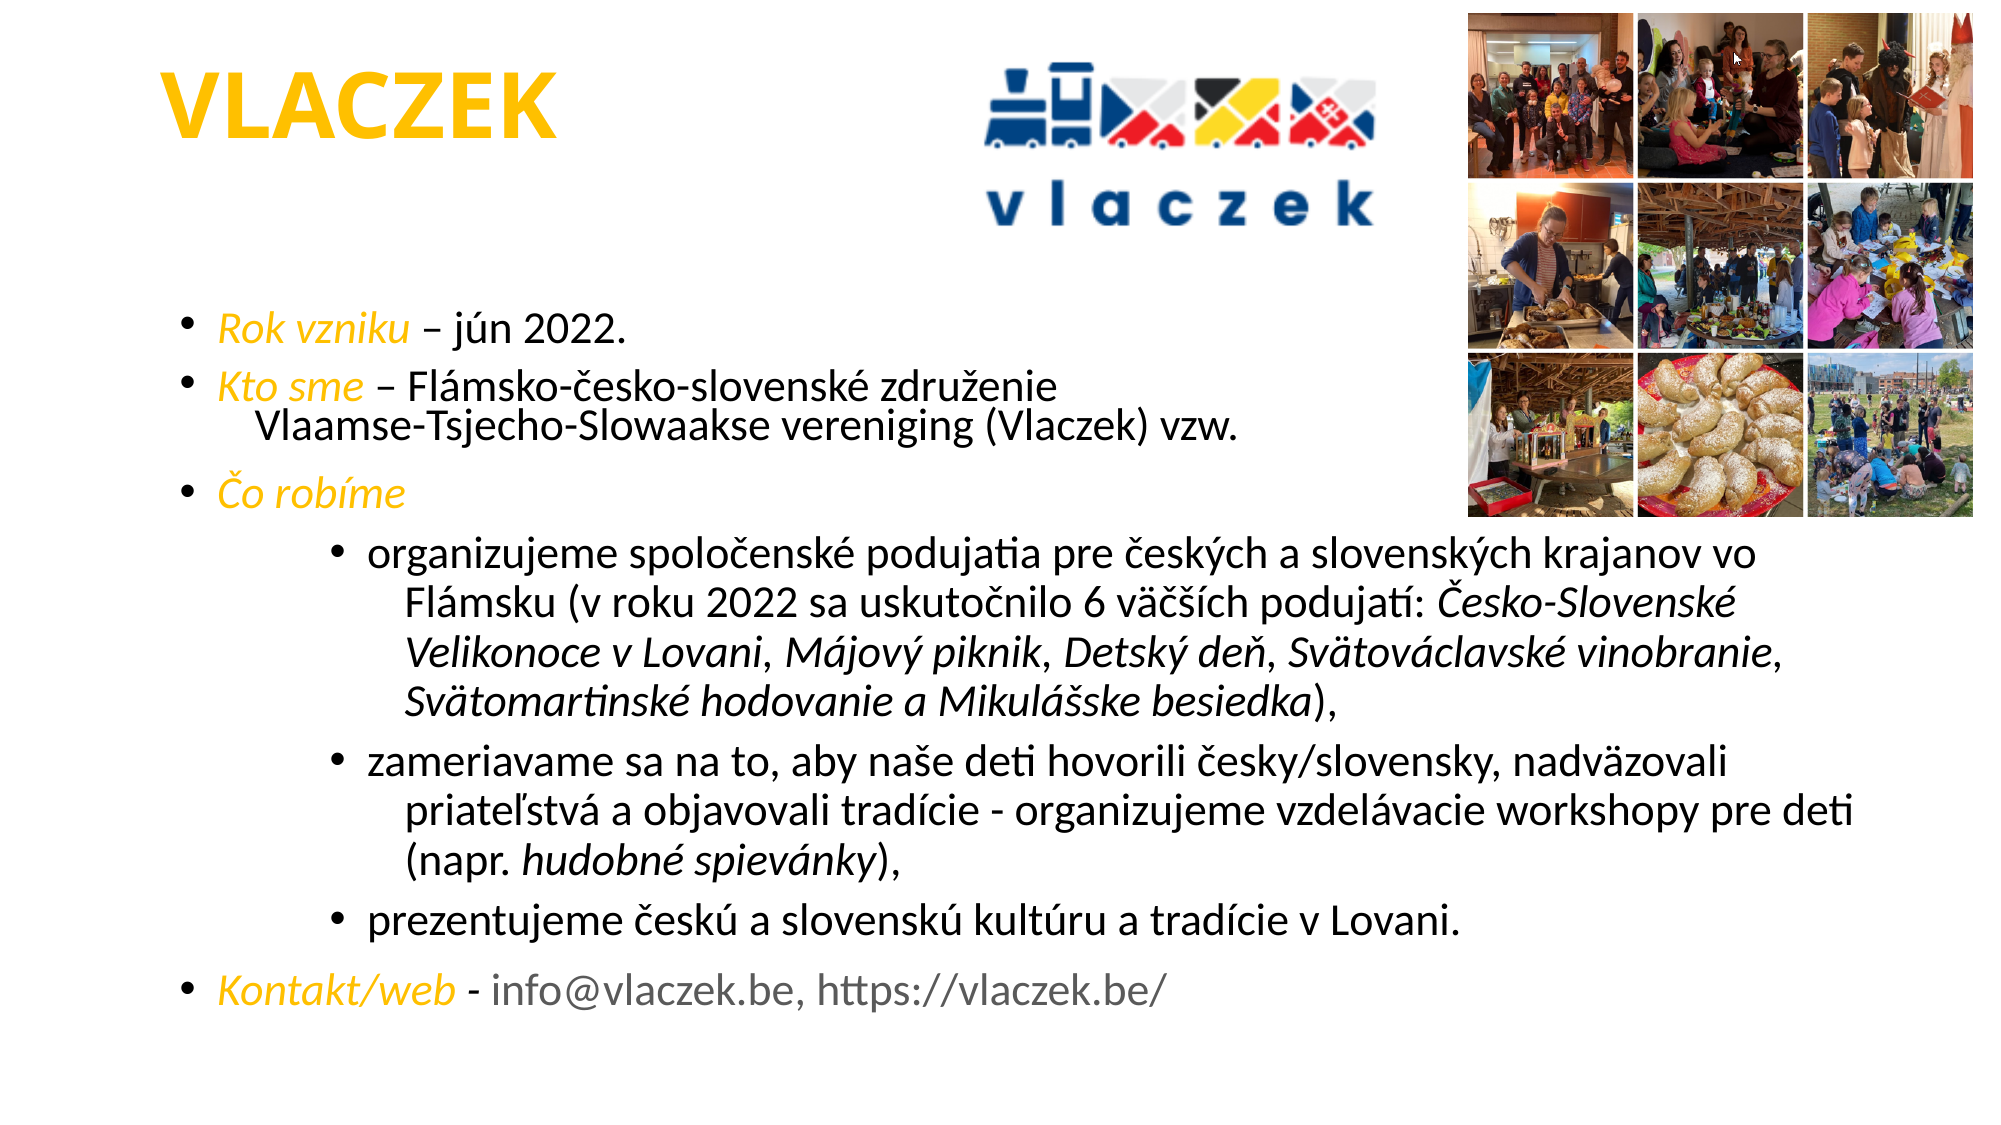

# VLACZEK
Rok vzniku – jún 2022.
Kto sme – Flámsko-česko-slovenské združenie - Vlaamse-Tsjecho-Slowaakse vereniging (Vlaczek) vzw.
Čo robíme
organizujeme spoločenské podujatia pre českých a slovenských krajanov vo Flámsku (v roku 2022 sa uskutočnilo 6 väčších podujatí: Česko-Slovenské Velikonoce v Lovani, Májový piknik, Detský deň, Svätováclavské vinobranie, Svätomartinské hodovanie a Mikulášske besiedka),
zameriavame sa na to, aby naše deti hovorili česky/slovensky, nadväzovali priateľstvá a objavovali tradície - organizujeme vzdelávacie workshopy pre deti (napr. hudobné spievánky),
prezentujeme českú a slovenskú kultúru a tradície v Lovani.
Kontakt/web - info@vlaczek.be, https://vlaczek.be/